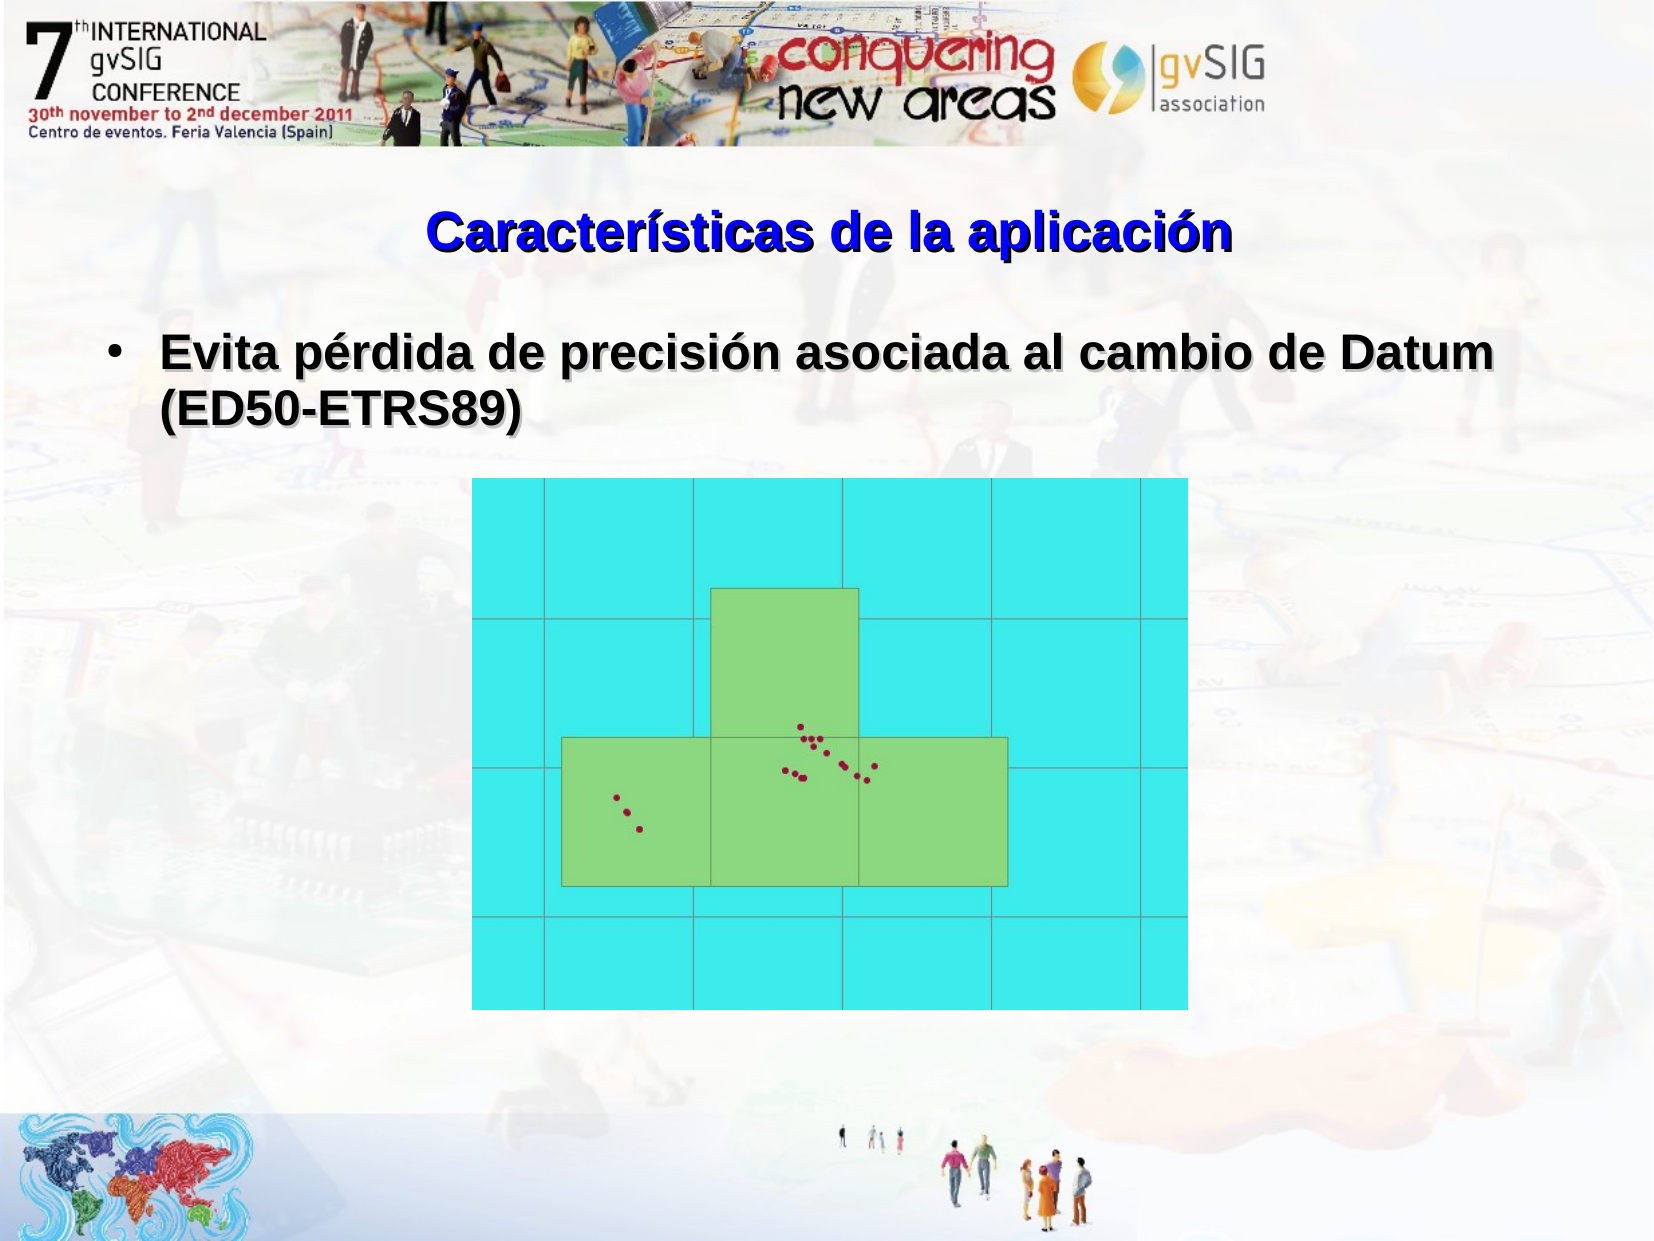

Características de la aplicación
# Evita pérdida de precisión asociada al cambio de Datum (ED50-ETRS89)